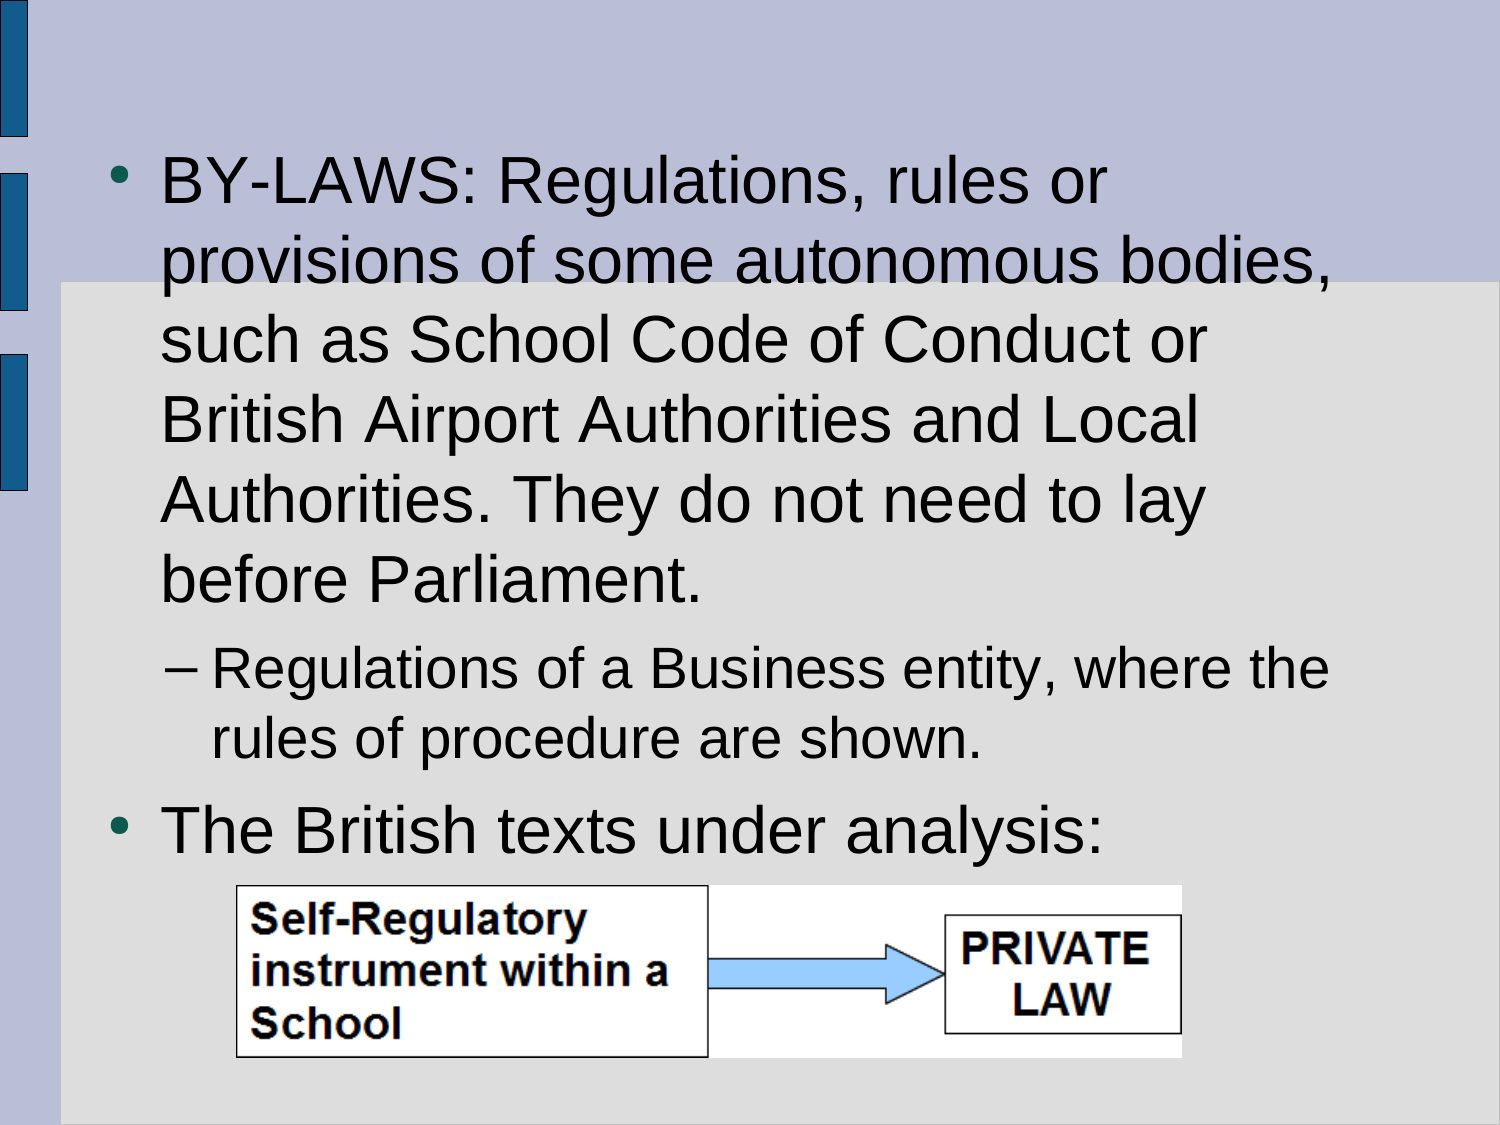

# BY-LAWS: Regulations, rules or provisions of some autonomous bodies, such as School Code of Conduct or British Airport Authorities and Local Authorities. They do not need to lay before Parliament.
Regulations of a Business entity, where the rules of procedure are shown.
The British texts under analysis: